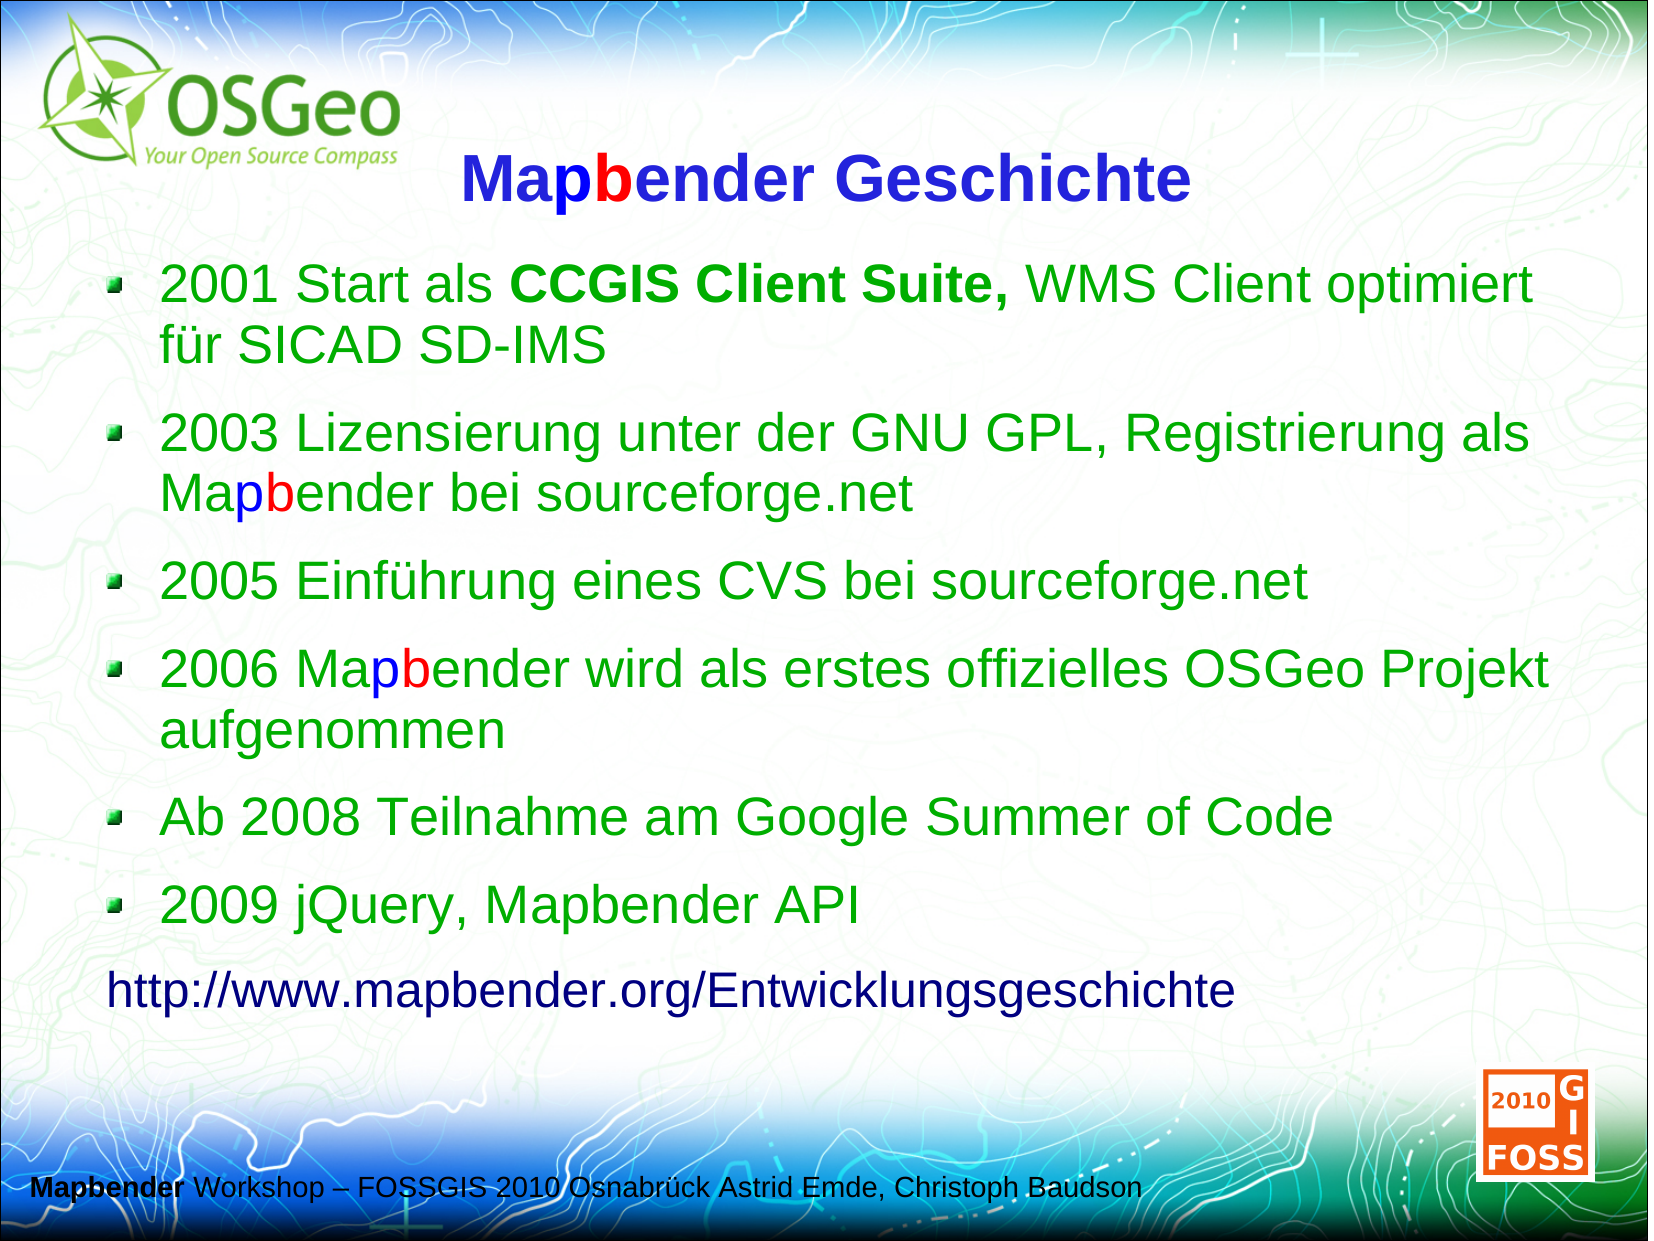

# Mapbender Geschichte
2001 Start als CCGIS Client Suite, WMS Client optimiert für SICAD SD-IMS
2003 Lizensierung unter der GNU GPL, Registrierung als Mapbender bei sourceforge.net
2005 Einführung eines CVS bei sourceforge.net
2006 Mapbender wird als erstes offizielles OSGeo Projekt aufgenommen
Ab 2008 Teilnahme am Google Summer of Code
2009 jQuery, Mapbender API
http://www.mapbender.org/Entwicklungsgeschichte